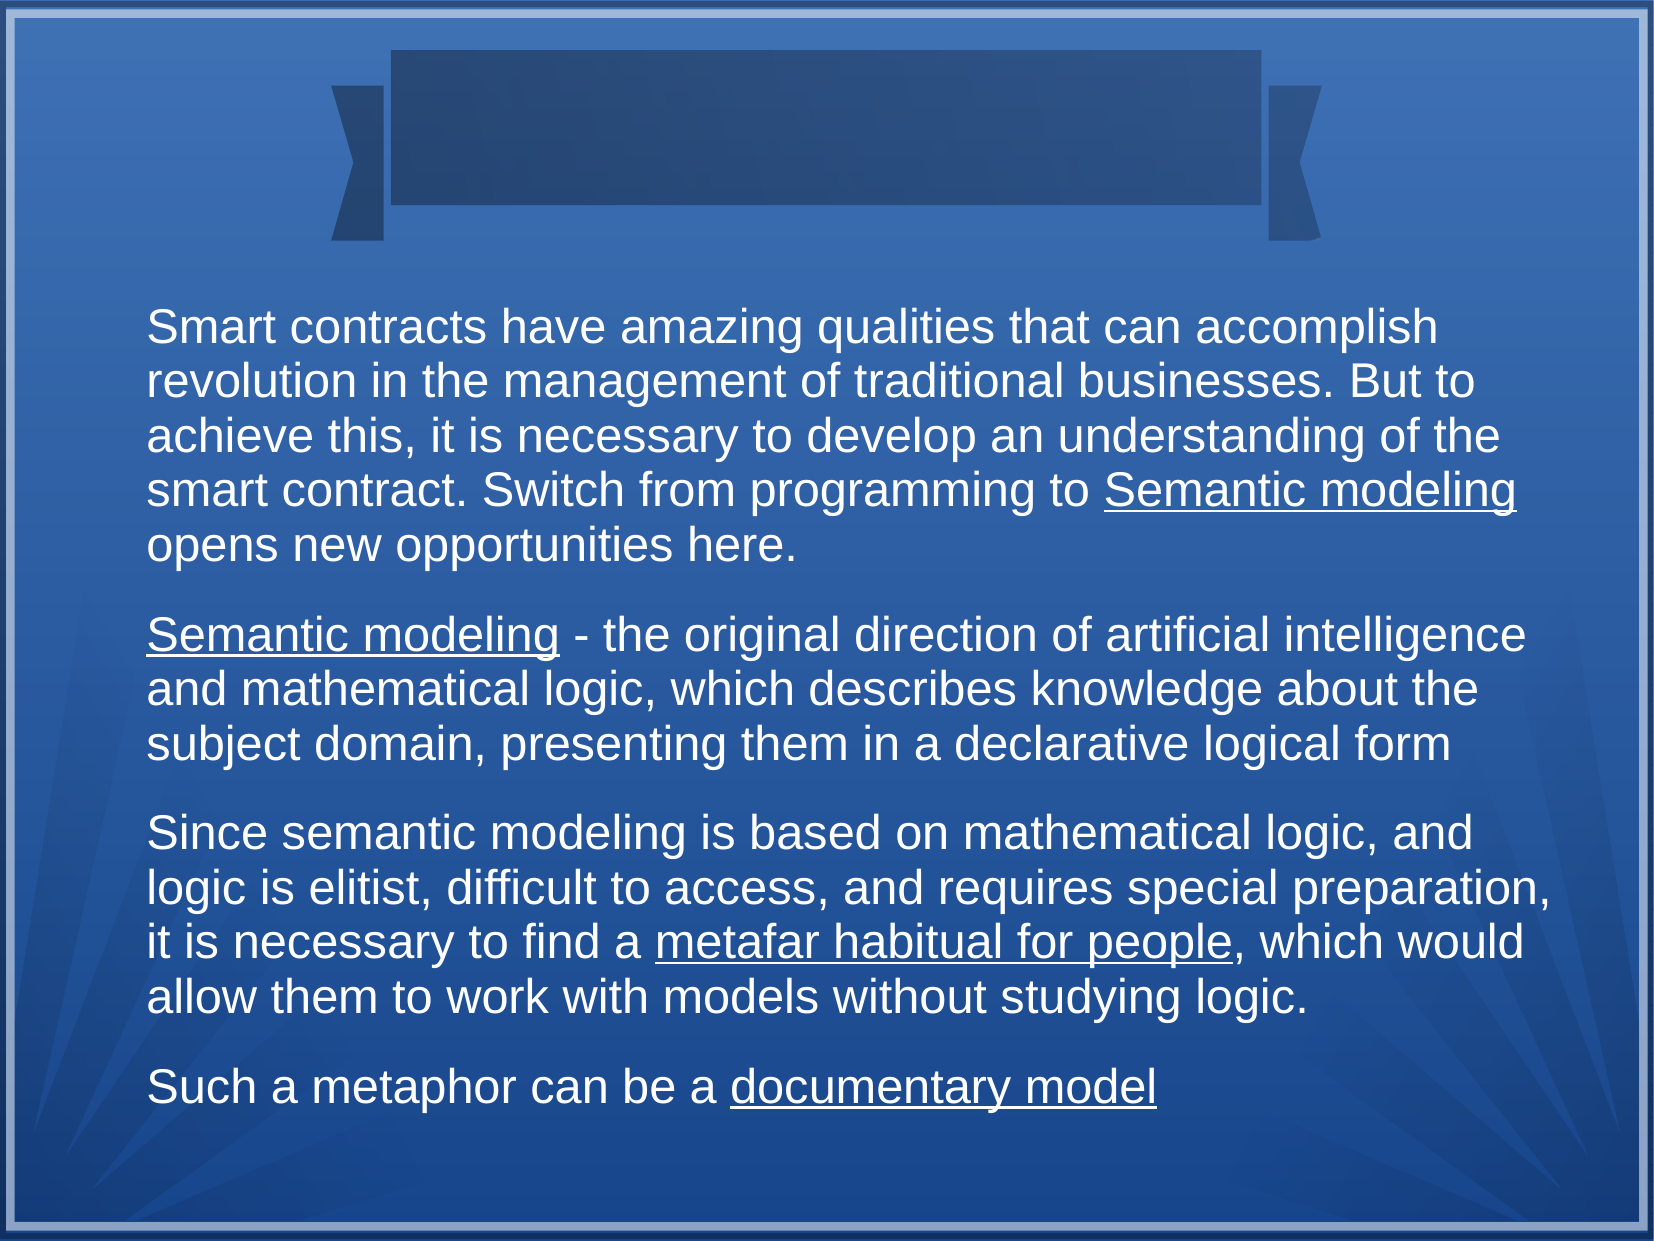

# Smart contracts have amazing qualities that can accomplish revolution in the management of traditional businesses. But to achieve this, it is necessary to develop an understanding of the smart contract. Switch from programming to Semantic modeling opens new opportunities here.
Semantic modeling - the original direction of artificial intelligence and mathematical logic, which describes knowledge about the subject domain, presenting them in a declarative logical form
Since semantic modeling is based on mathematical logic, and logic is elitist, difficult to access, and requires special preparation, it is necessary to find a metafar habitual for people, which would allow them to work with models without studying logic.
Such a metaphor can be a documentary model